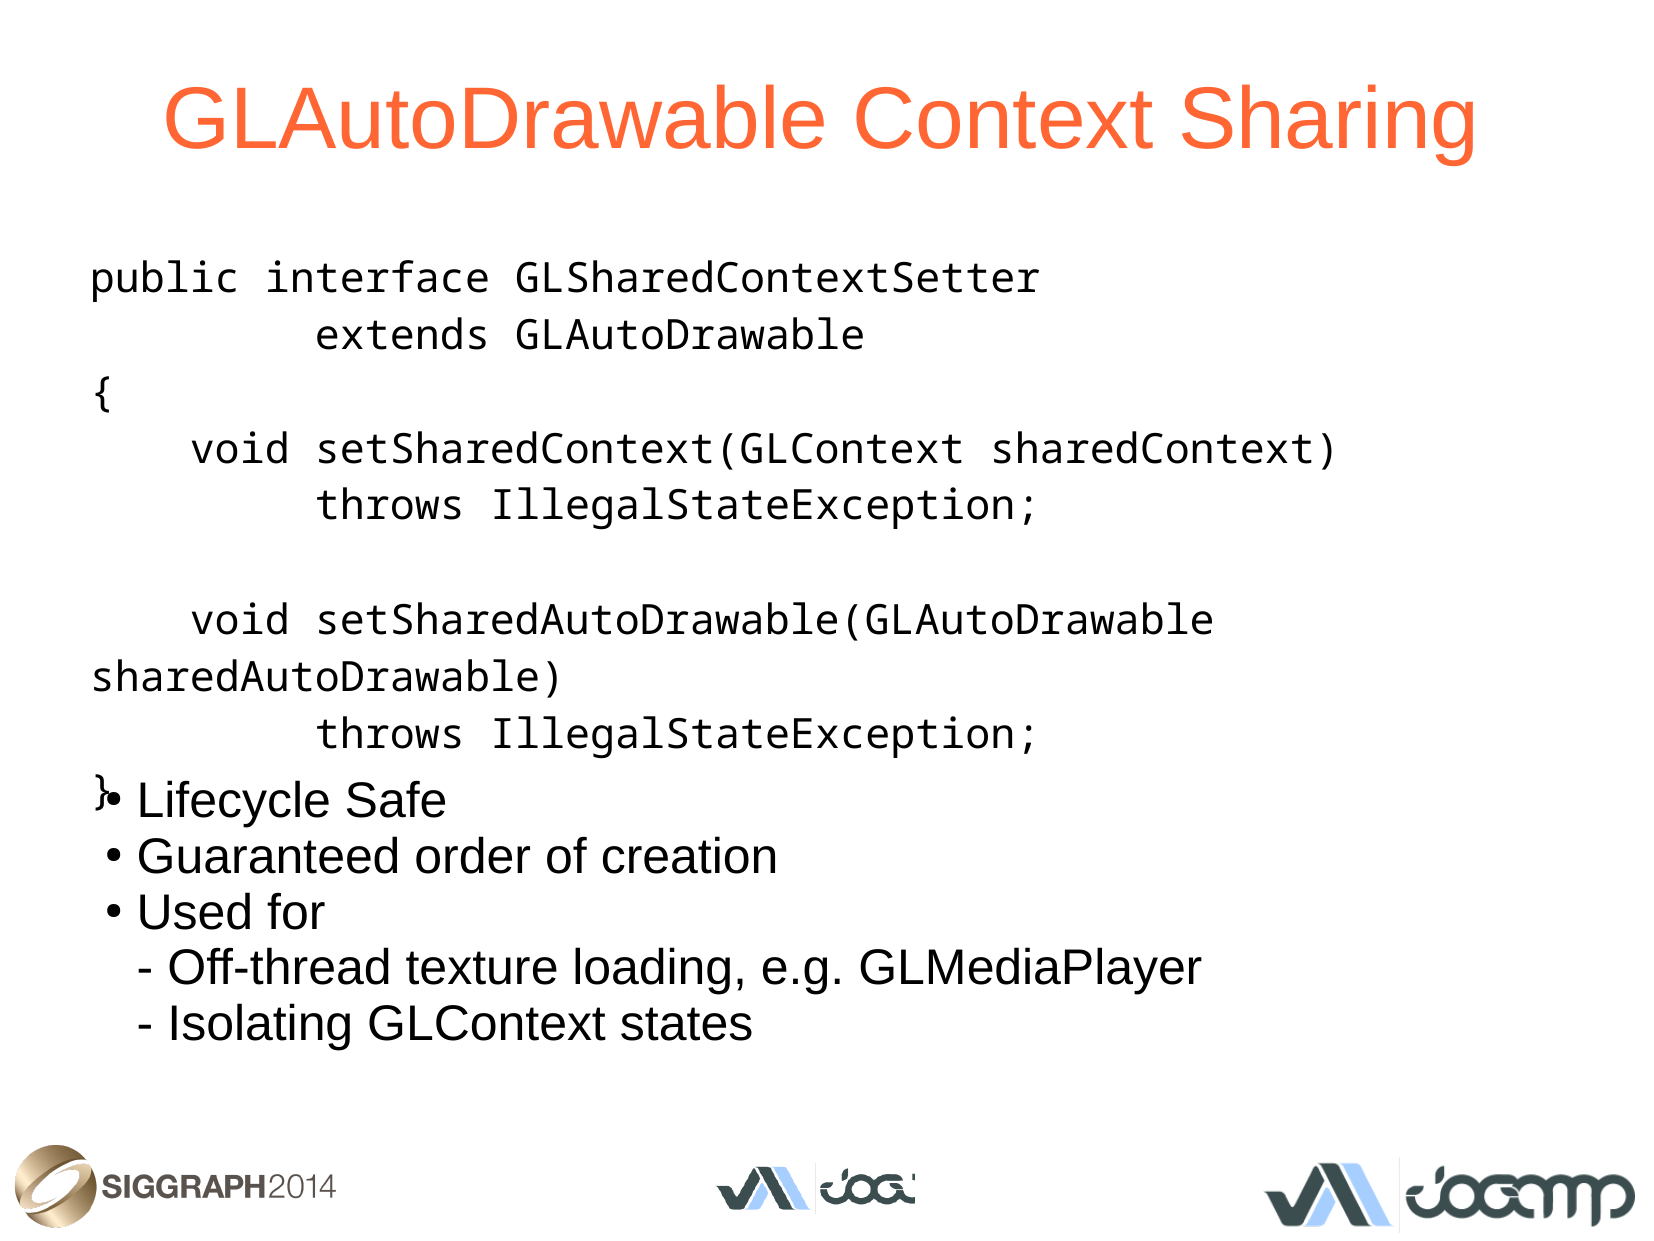

# GLAutoDrawable Context Sharing
public interface GLSharedContextSetter
 extends GLAutoDrawable
{
 void setSharedContext(GLContext sharedContext)
 throws IllegalStateException;
 void setSharedAutoDrawable(GLAutoDrawable sharedAutoDrawable)
 throws IllegalStateException;
}
 Lifecycle Safe
 Guaranteed order of creation
 Used for
 - Off-thread texture loading, e.g. GLMediaPlayer
 - Isolating GLContext states